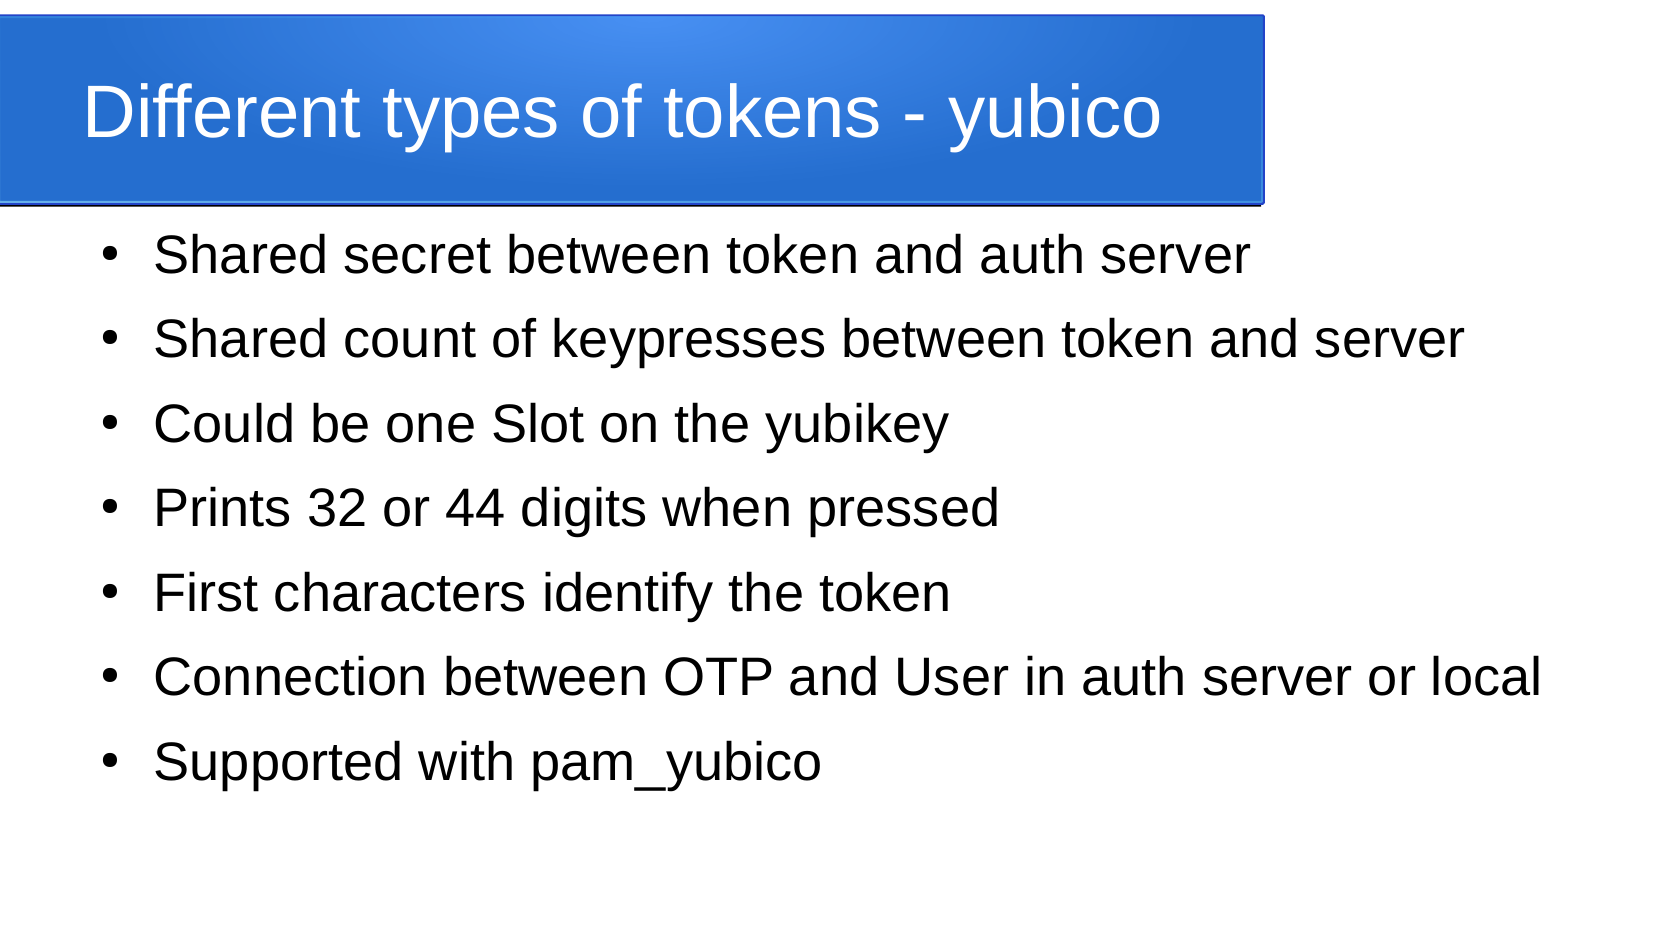

# Different types of tokens - yubico
Shared secret between token and auth server
Shared count of keypresses between token and server
Could be one Slot on the yubikey
Prints 32 or 44 digits when pressed
First characters identify the token
Connection between OTP and User in auth server or local
Supported with pam_yubico